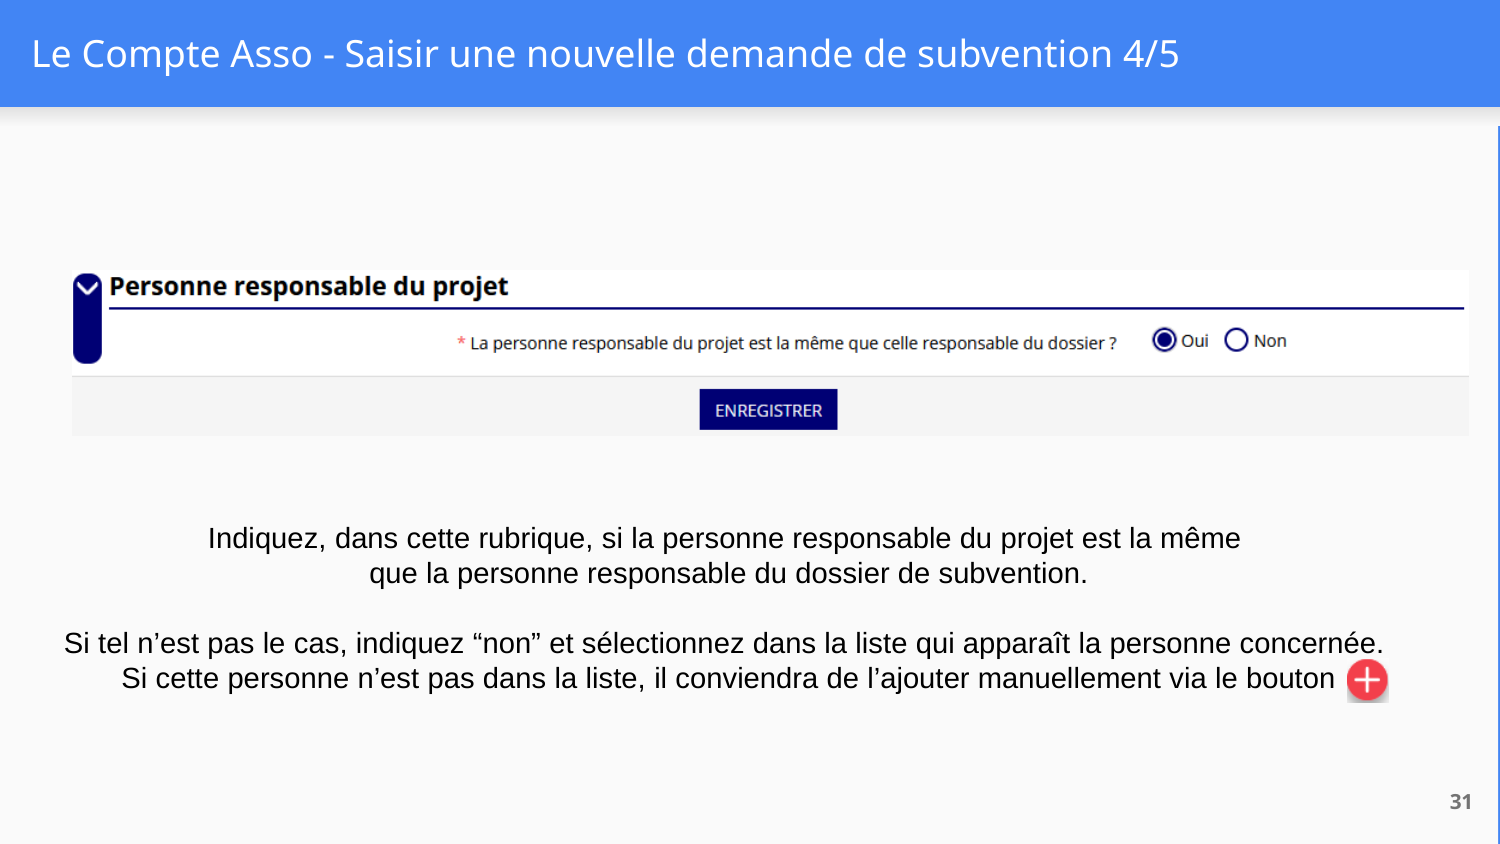

# Le Compte Asso - Saisir une nouvelle demande de subvention 4/5
Indiquez, dans cette rubrique, si la personne responsable du projet est la même
que la personne responsable du dossier de subvention.
Si tel n’est pas le cas, indiquez “non” et sélectionnez dans la liste qui apparaît la personne concernée.
Si cette personne n’est pas dans la liste, il conviendra de l’ajouter manuellement via le bouton